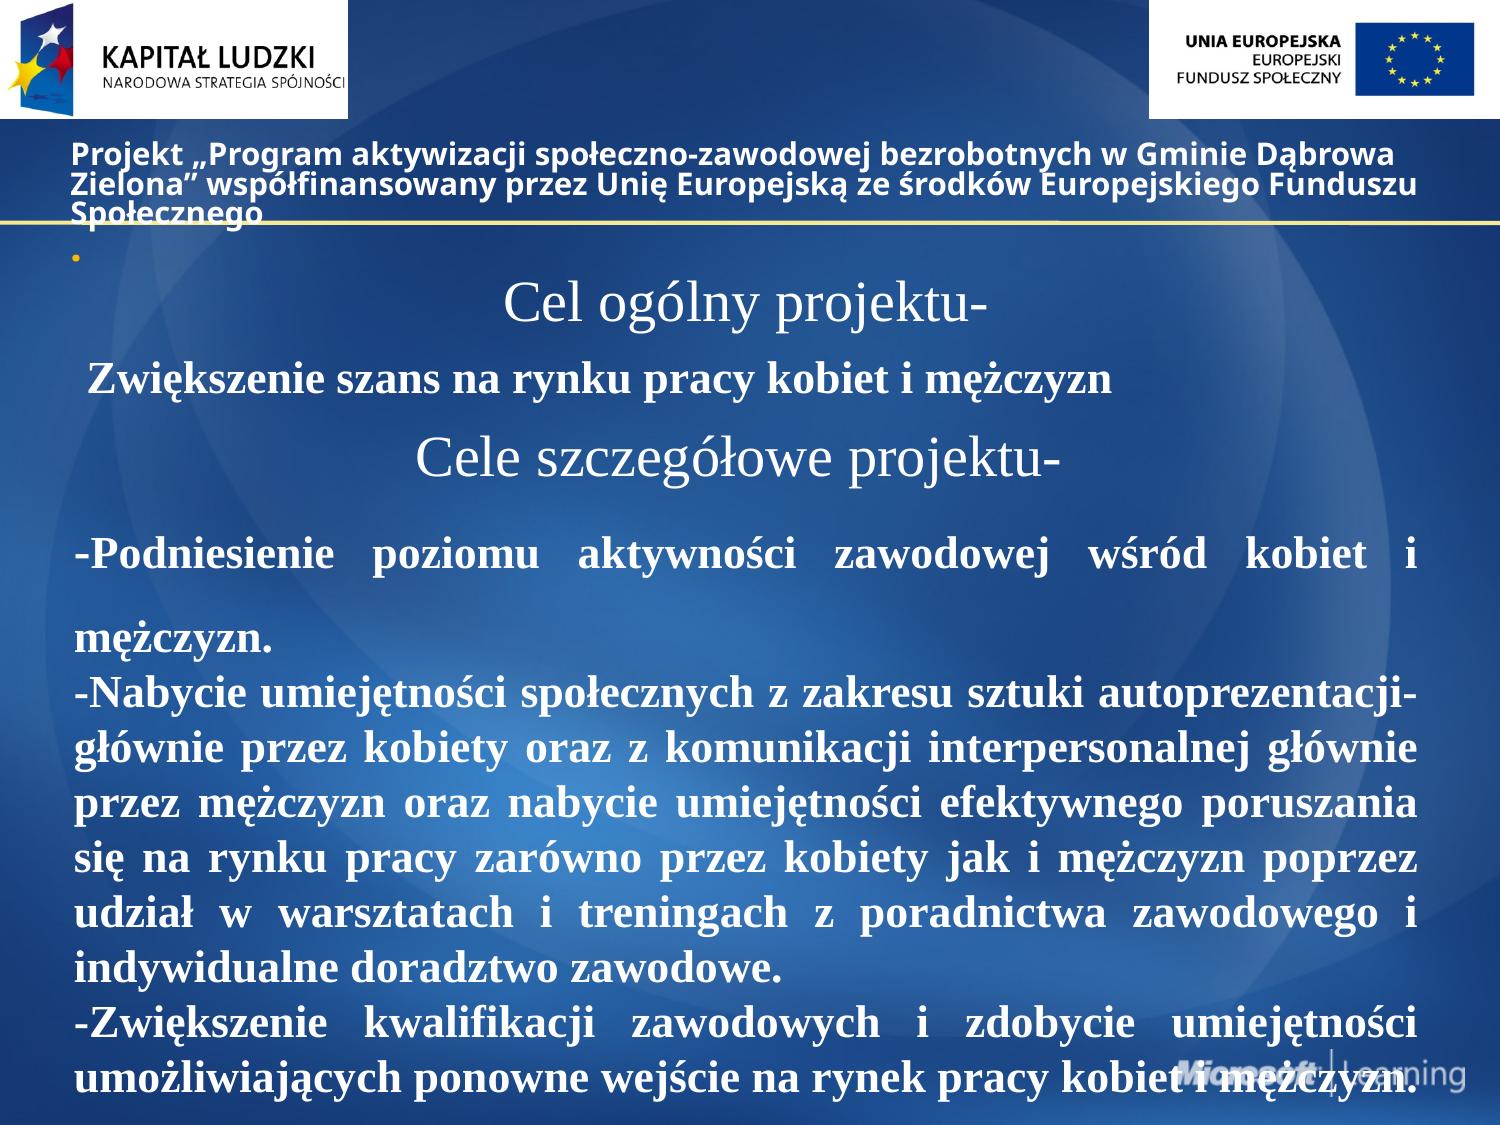

Projekt „Program aktywizacji społeczno-zawodowej bezrobotnych w Gminie Dąbrowa Zielona” współfinansowany przez Unię Europejską ze środków Europejskiego Funduszu Społecznego
.
Cel ogólny projektu-
 Zwiększenie szans na rynku pracy kobiet i mężczyzn
Cele szczegółowe projektu-
-Podniesienie poziomu aktywności zawodowej wśród kobiet i mężczyzn.
-Nabycie umiejętności społecznych z zakresu sztuki autoprezentacji-głównie przez kobiety oraz z komunikacji interpersonalnej głównie przez mężczyzn oraz nabycie umiejętności efektywnego poruszania się na rynku pracy zarówno przez kobiety jak i mężczyzn poprzez udział w warsztatach i treningach z poradnictwa zawodowego i indywidualne doradztwo zawodowe.
-Zwiększenie kwalifikacji zawodowych i zdobycie umiejętności umożliwiających ponowne wejście na rynek pracy kobiet i mężczyzn.